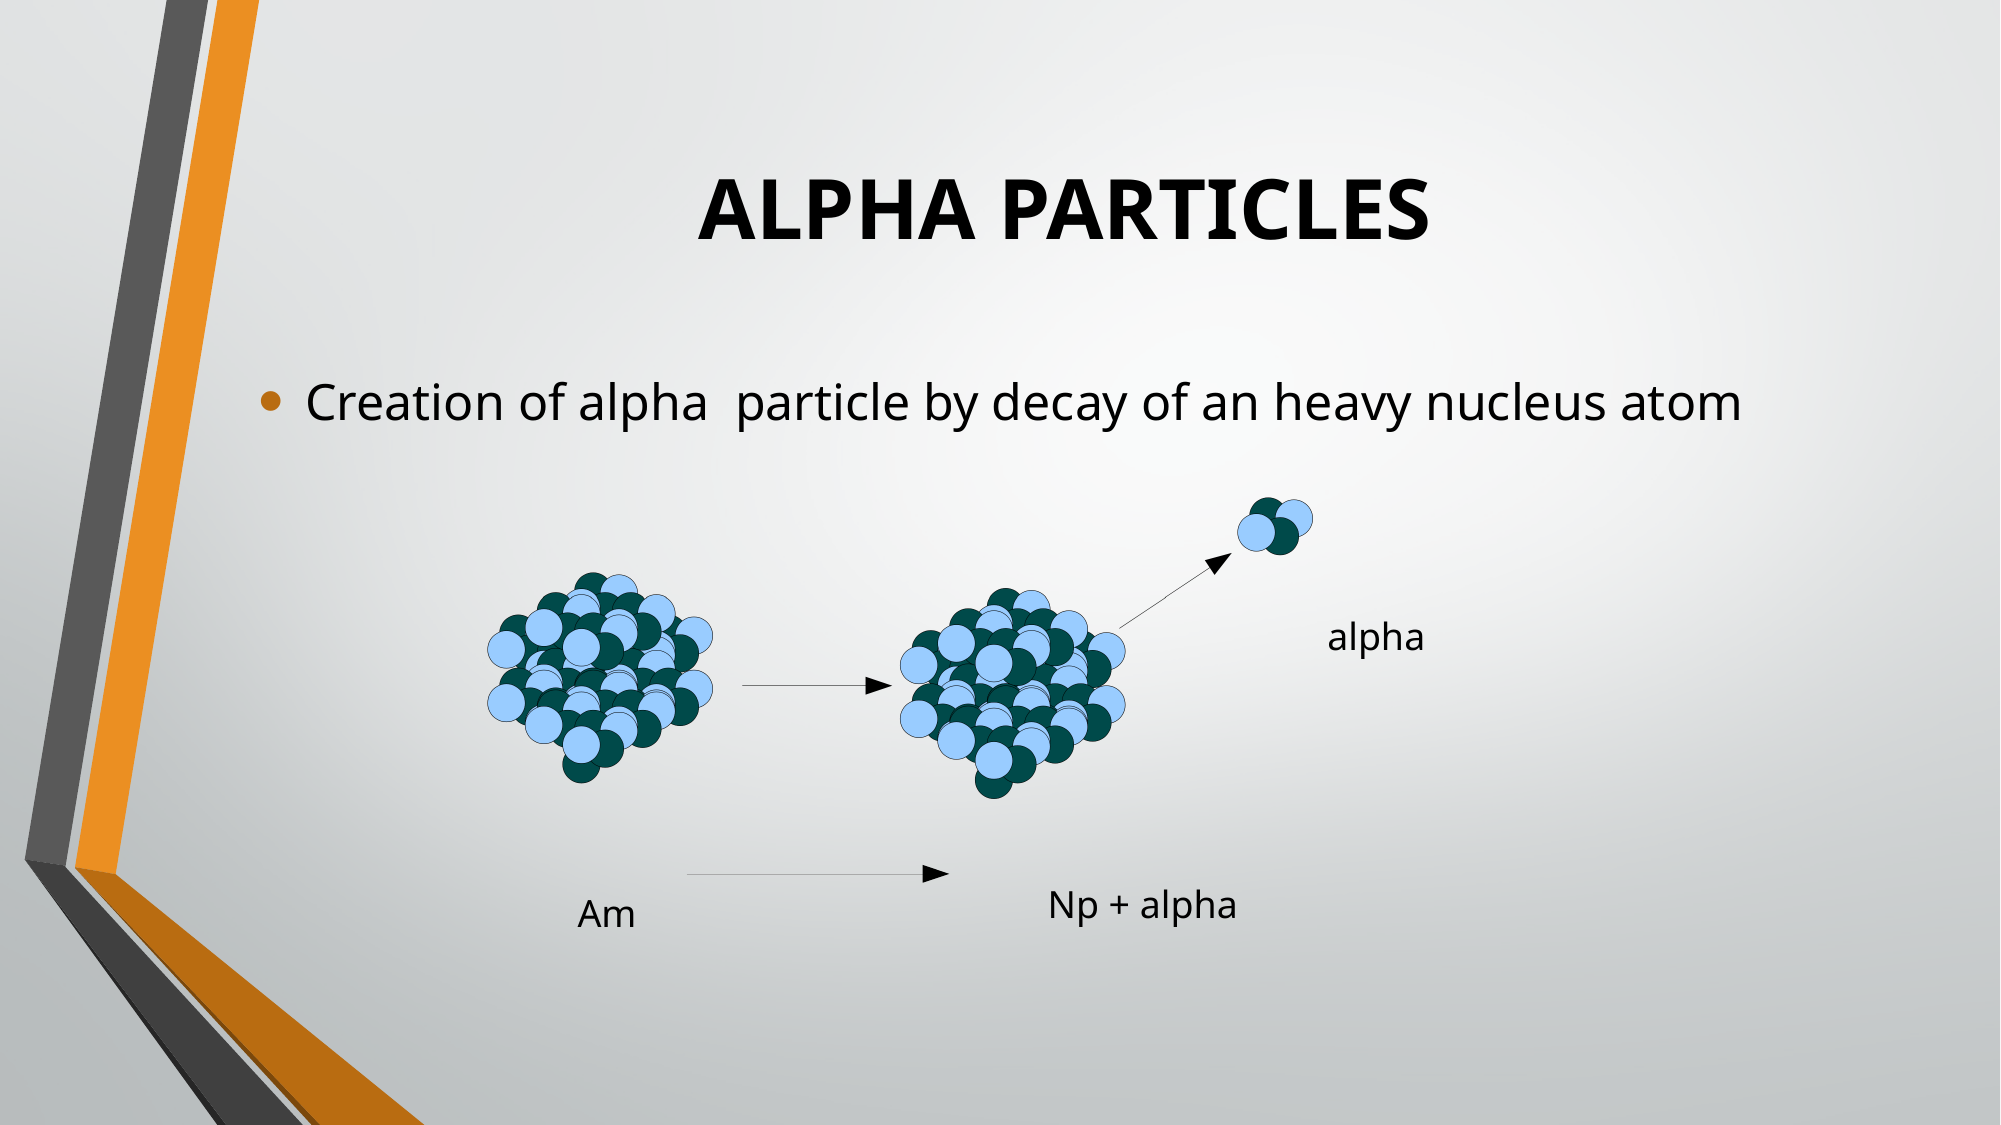

# ALPHA PARTICLES
Creation of alpha particle by decay of an heavy nucleus atom
alpha
Np + alpha
Am